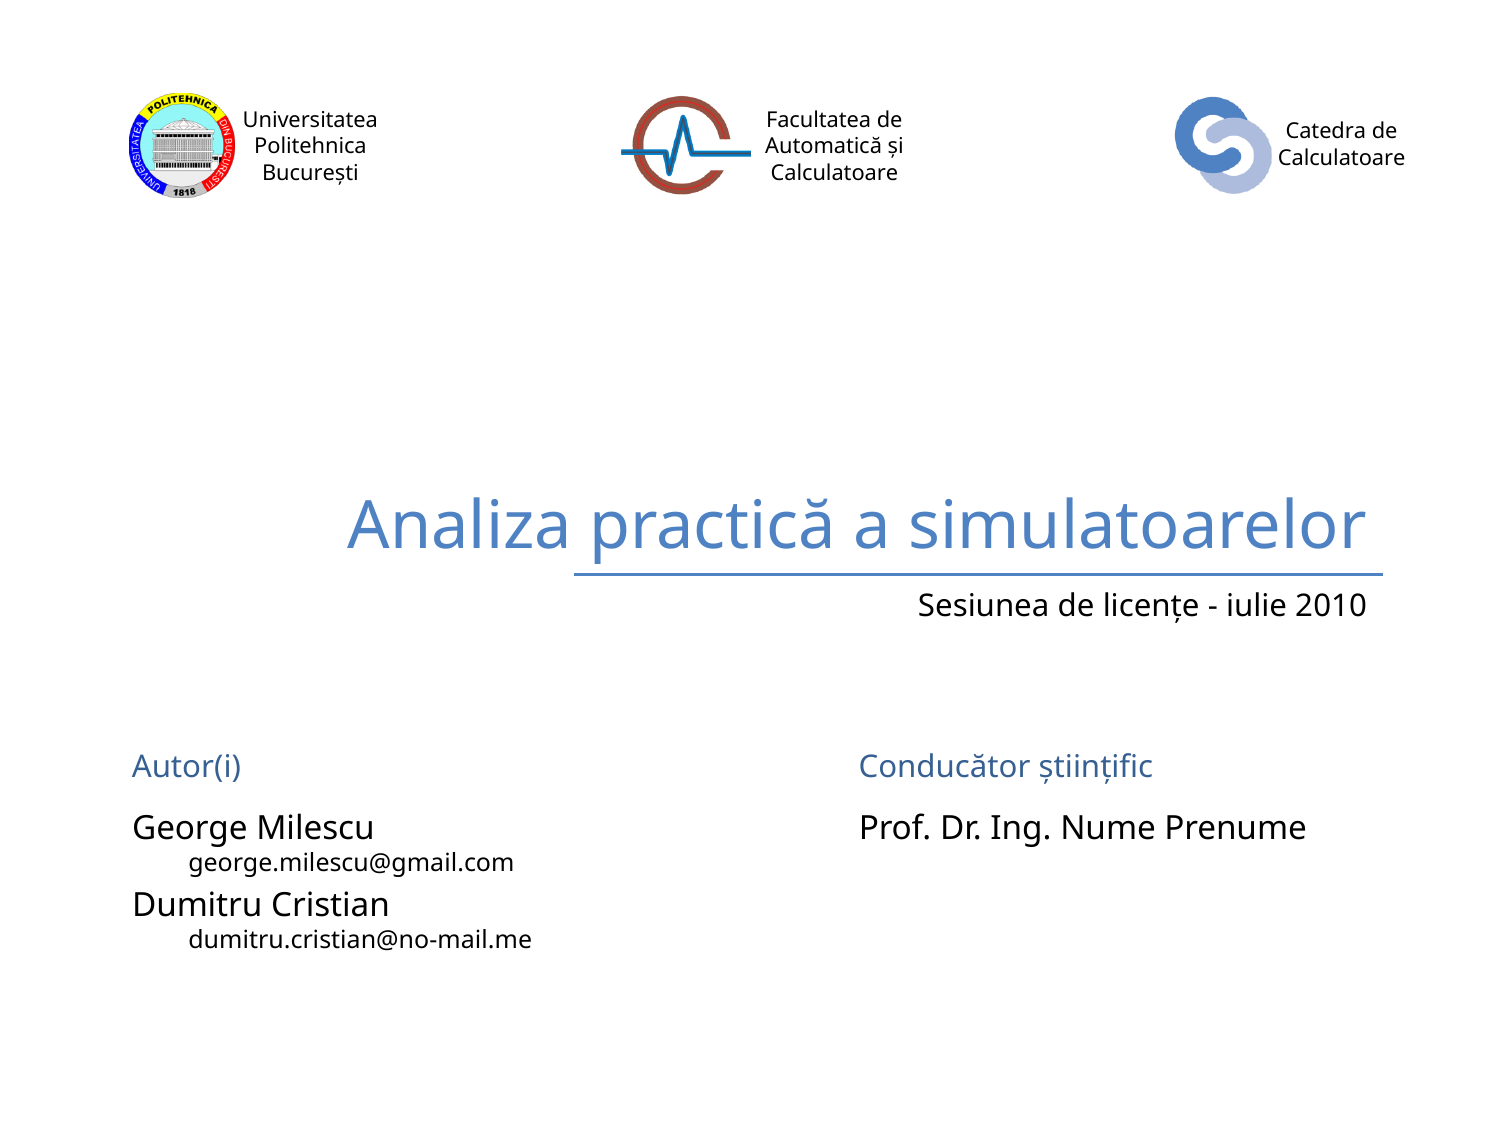

# Analiza practică a simulatoarelor
Sesiunea de licențe - iulie 2010
Prof. Dr. Ing. Nume Prenume
George Milescu
george.milescu@gmail.com
Dumitru Cristian
dumitru.cristian@no-mail.me